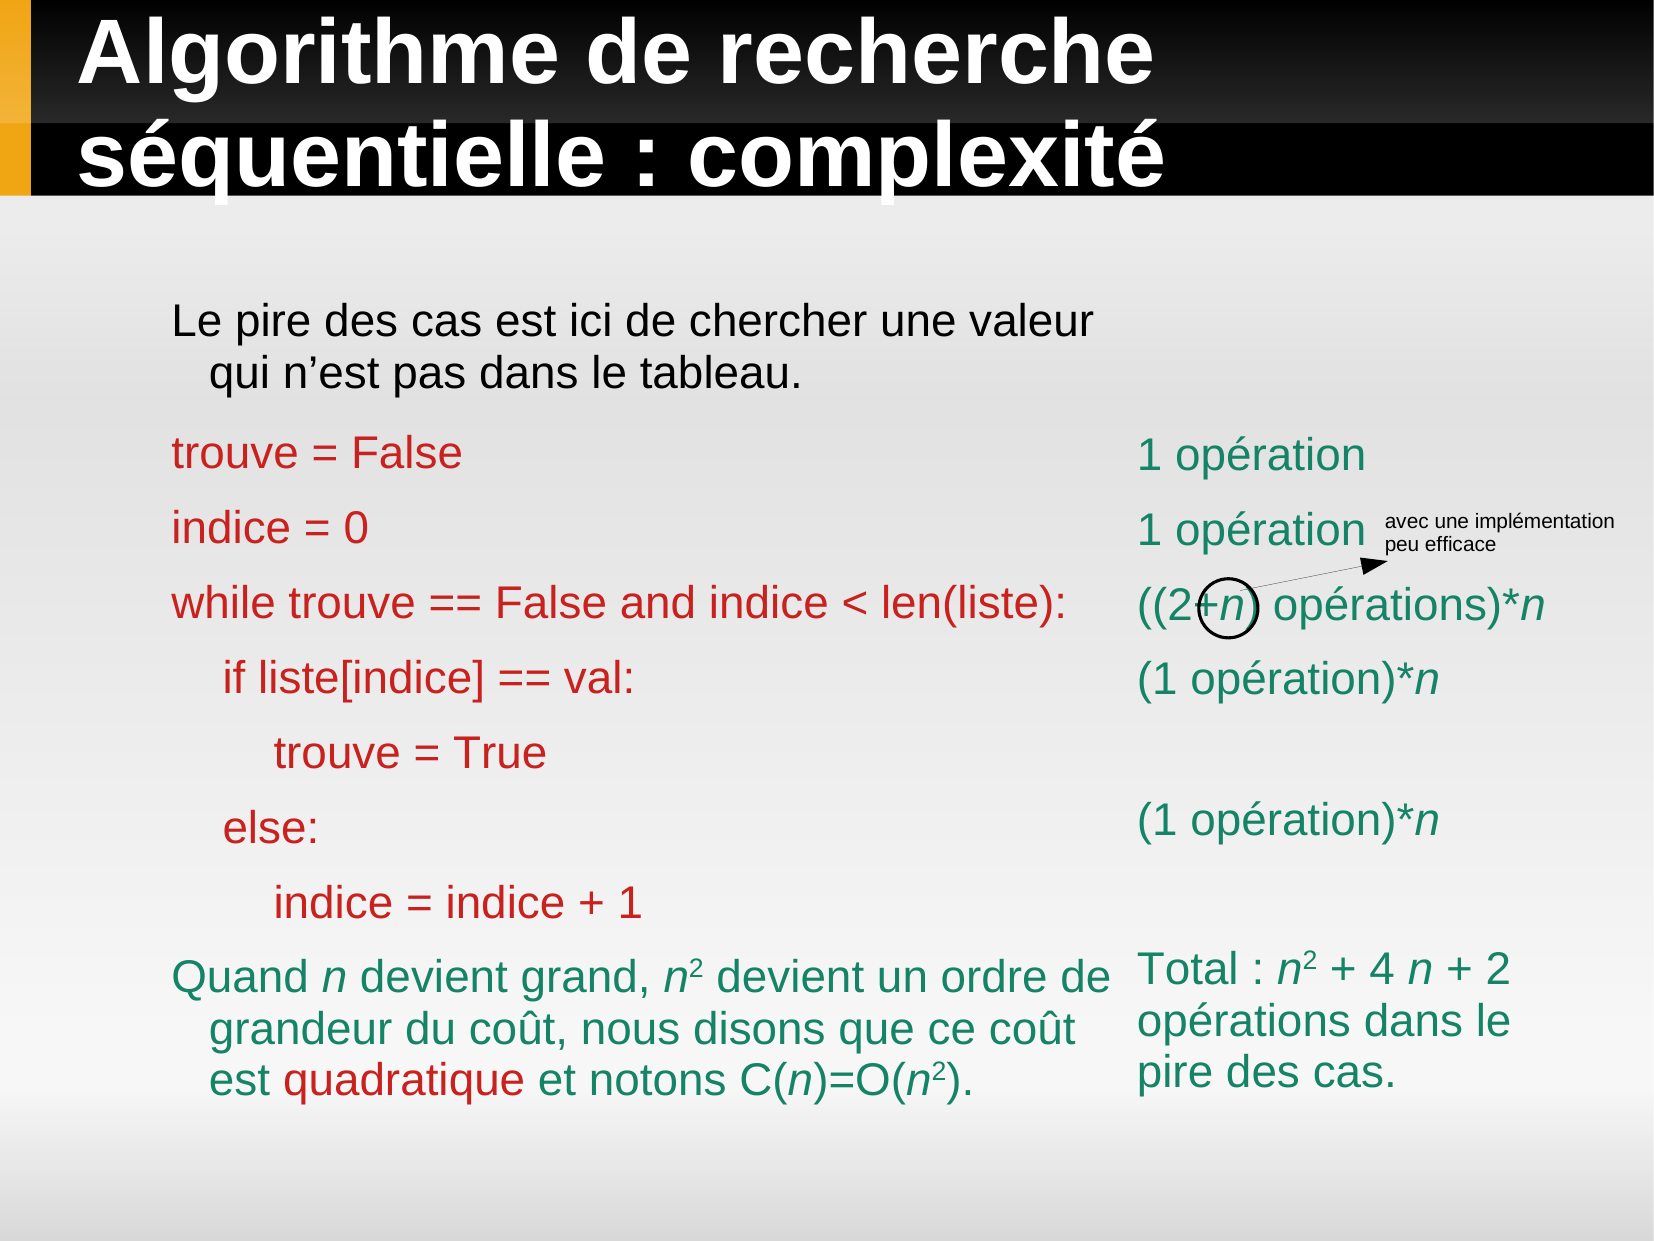

Algorithme de recherche séquentielle : complexité
# Le pire des cas est ici de chercher une valeur qui n’est pas dans le tableau.
trouve = False
indice = 0
while trouve == False and indice < len(liste):
 if liste[indice] == val:
 trouve = True
 else:
 indice = indice + 1
Quand n devient grand, n2 devient un ordre de grandeur du coût, nous disons que ce coût est quadratique et notons C(n)=O(n2).
1 opération
1 opération
((2+n) opérations)*n
(1 opération)*n
(1 opération)*n
Total : n2 + 4 n + 2 opérations dans le pire des cas.
avec une implémentation peu efficace